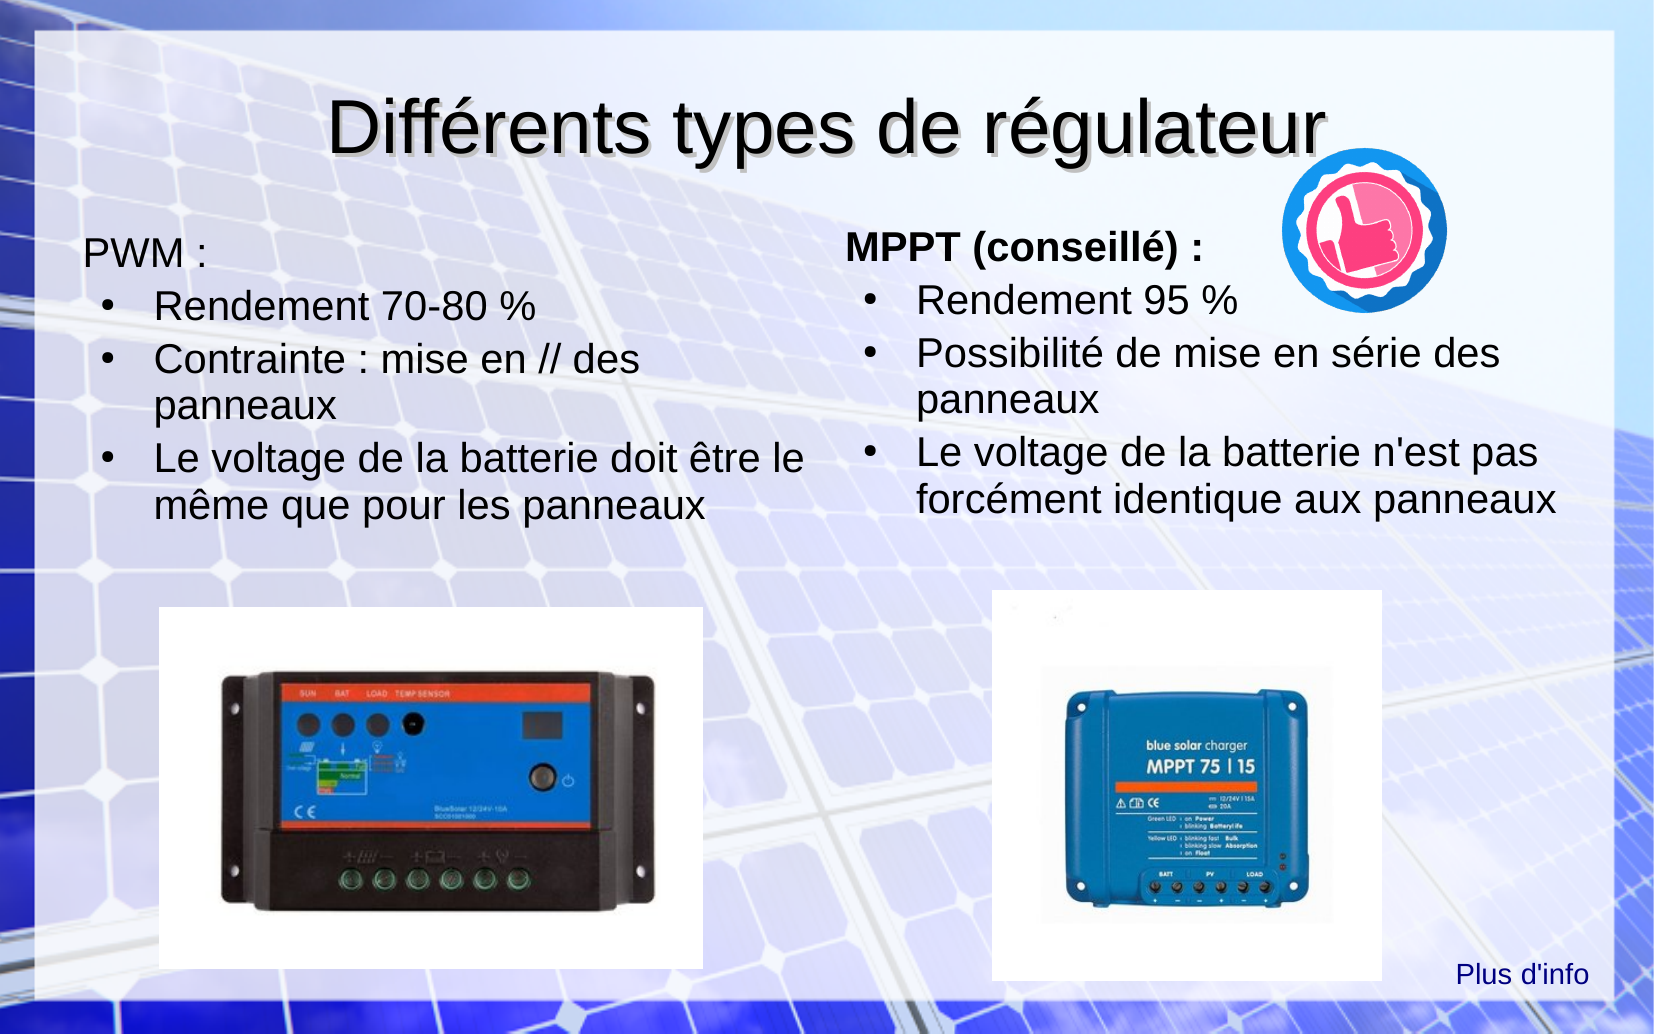

# Différents types de régulateur
MPPT (conseillé) :
Rendement 95 %
Possibilité de mise en série des panneaux
Le voltage de la batterie n'est pas forcément identique aux panneaux
PWM :
Rendement 70-80 %
Contrainte : mise en // des panneaux
Le voltage de la batterie doit être le même que pour les panneaux
Plus d'info